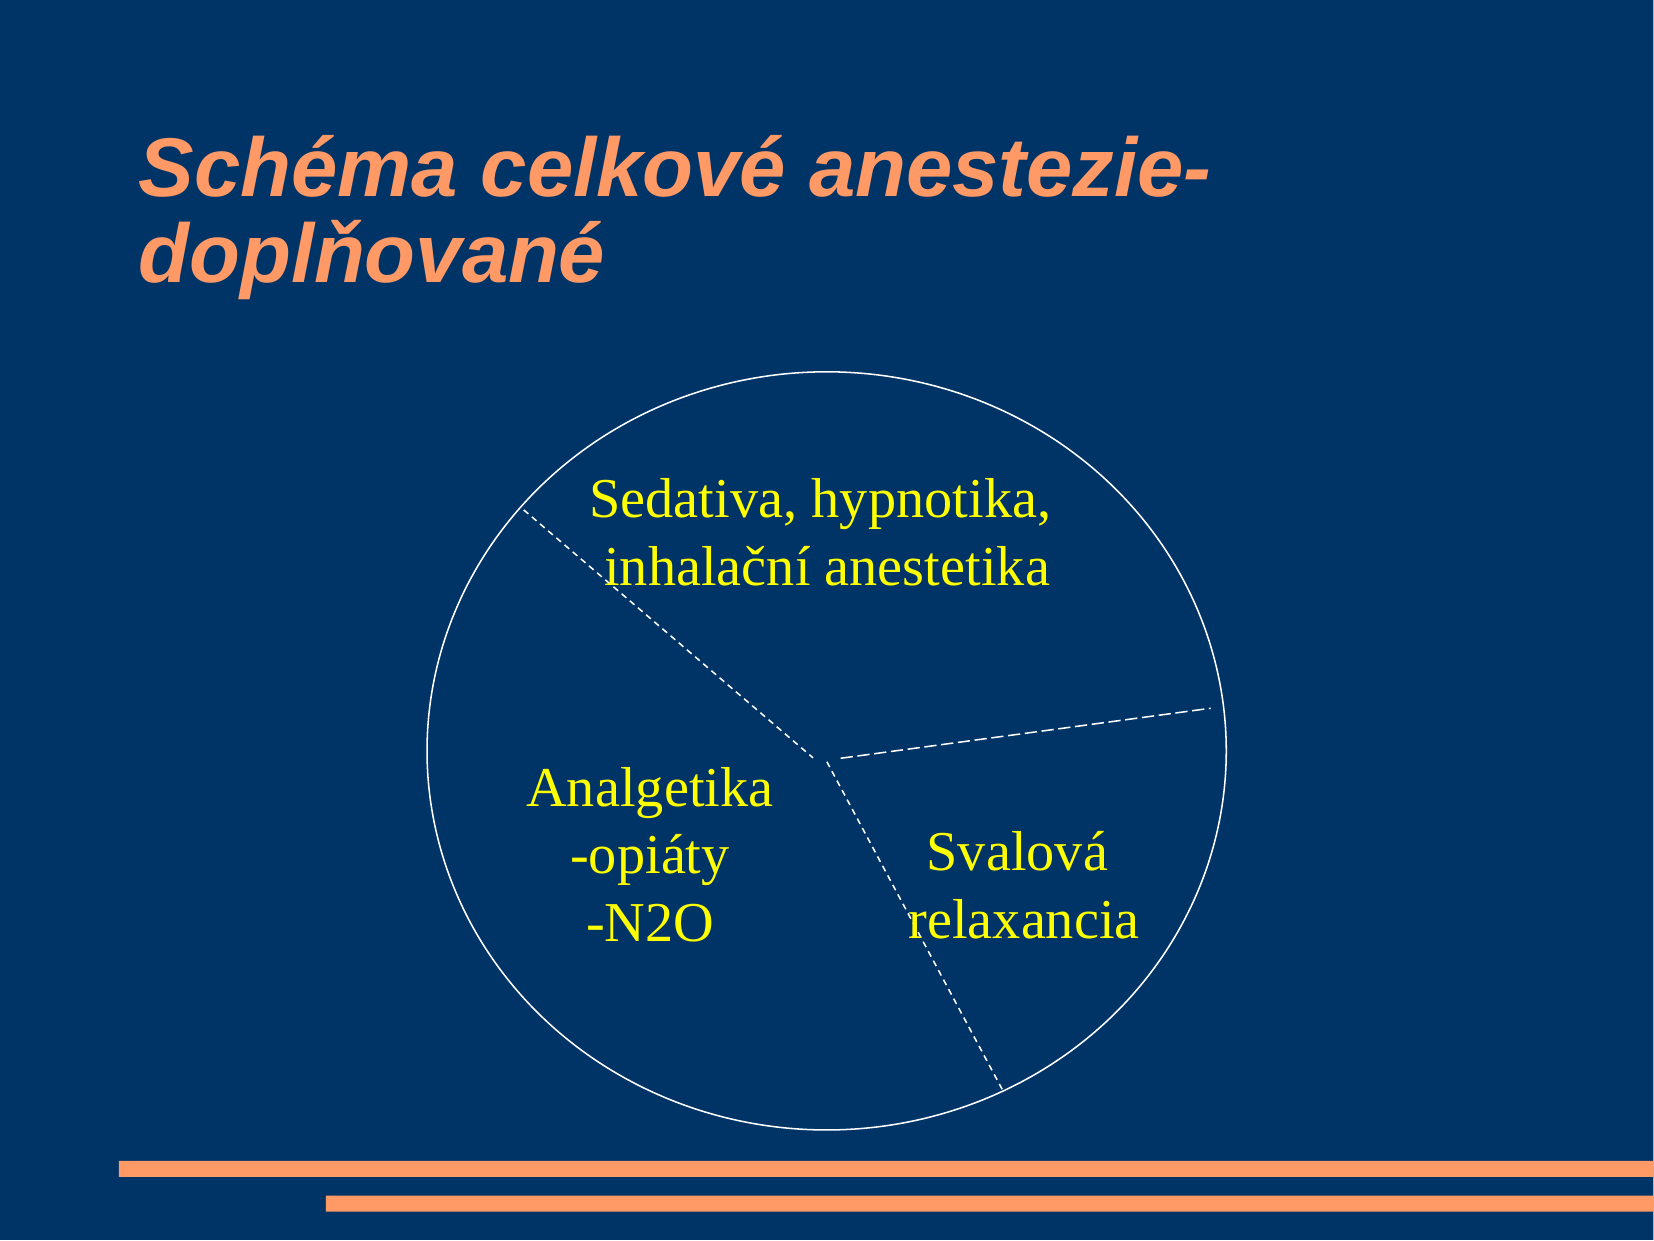

# Schéma celkové anestezie- doplňované
Sedativa, hypnotika,
inhalační anestetika
Analgetika
-opiáty
-N2O
Svalová
relaxancia